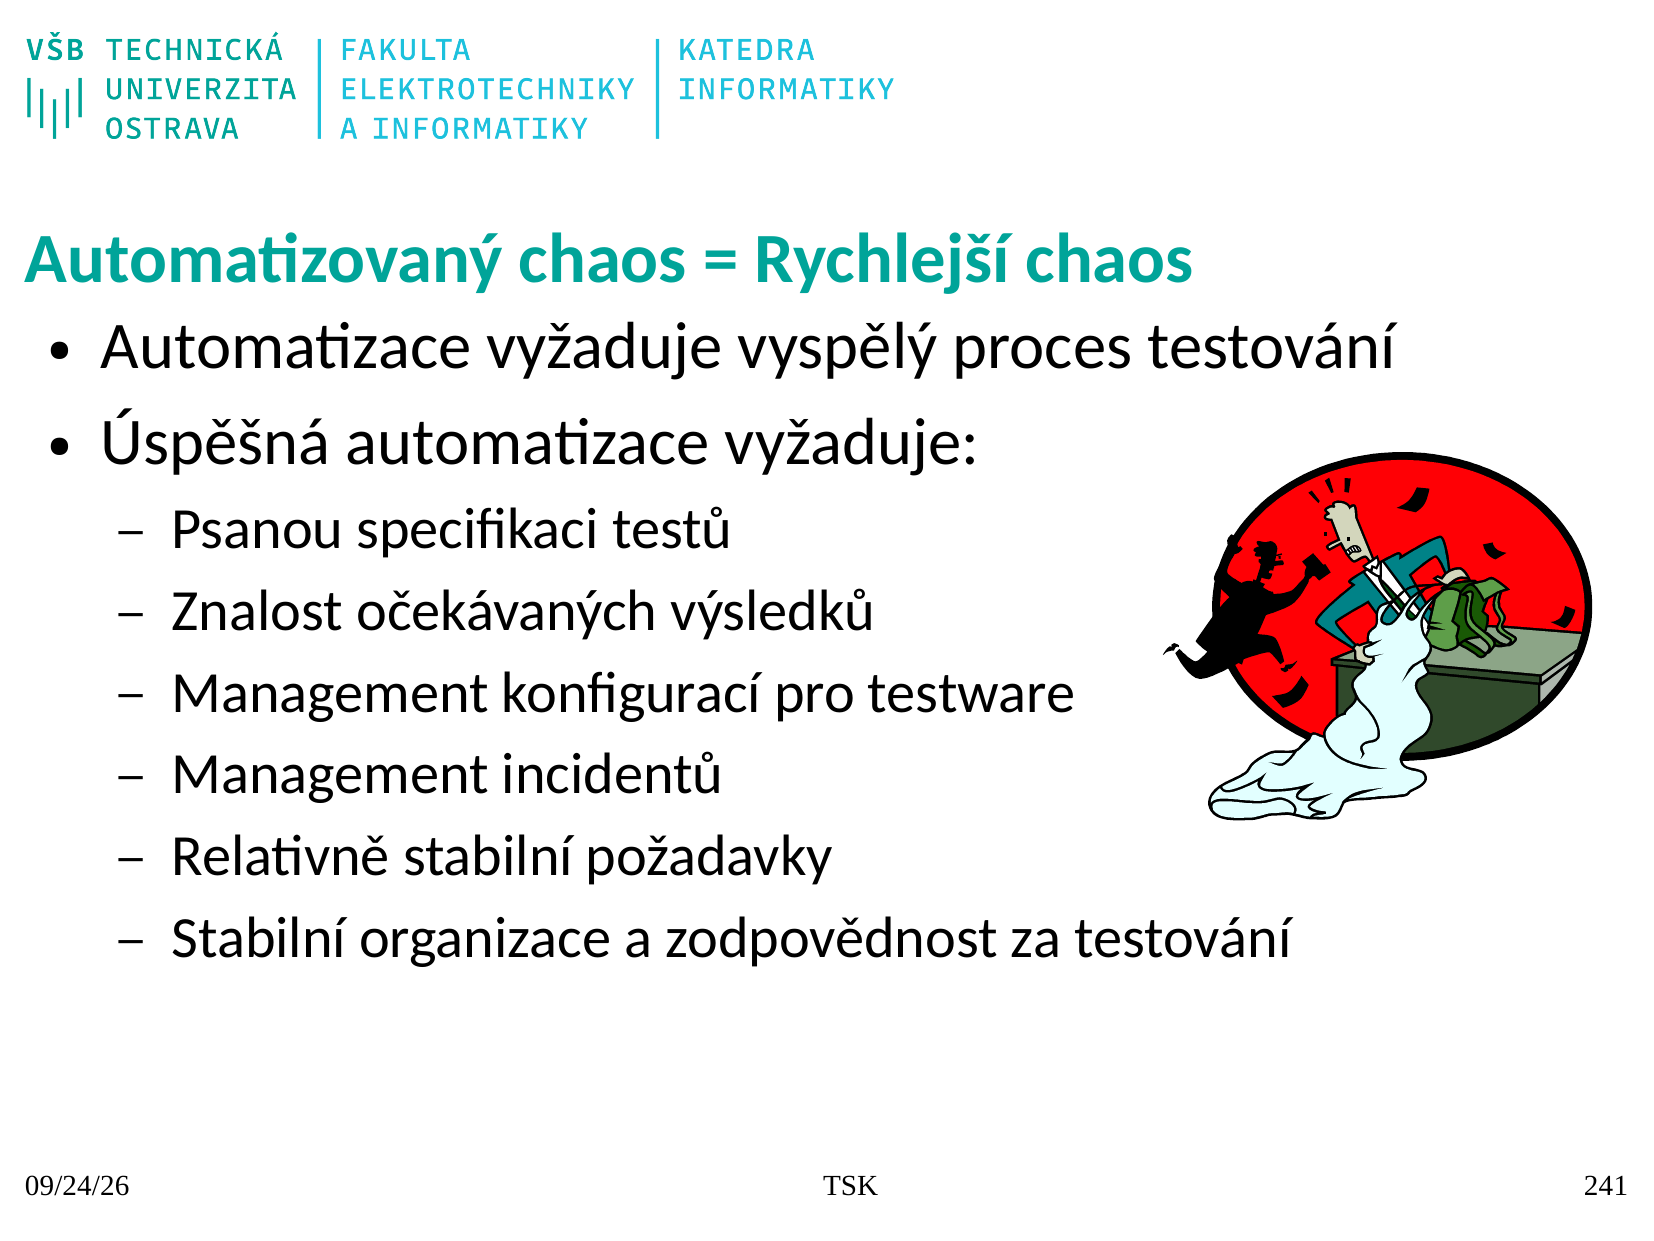

# Automatizovaný chaos = Rychlejší chaos
Automatizace vyžaduje vyspělý proces testování
Úspěšná automatizace vyžaduje:
Psanou specifikaci testů
Znalost očekávaných výsledků
Management konfigurací pro testware
Management incidentů
Relativně stabilní požadavky
Stabilní organizace a zodpovědnost za testování
TSK
241